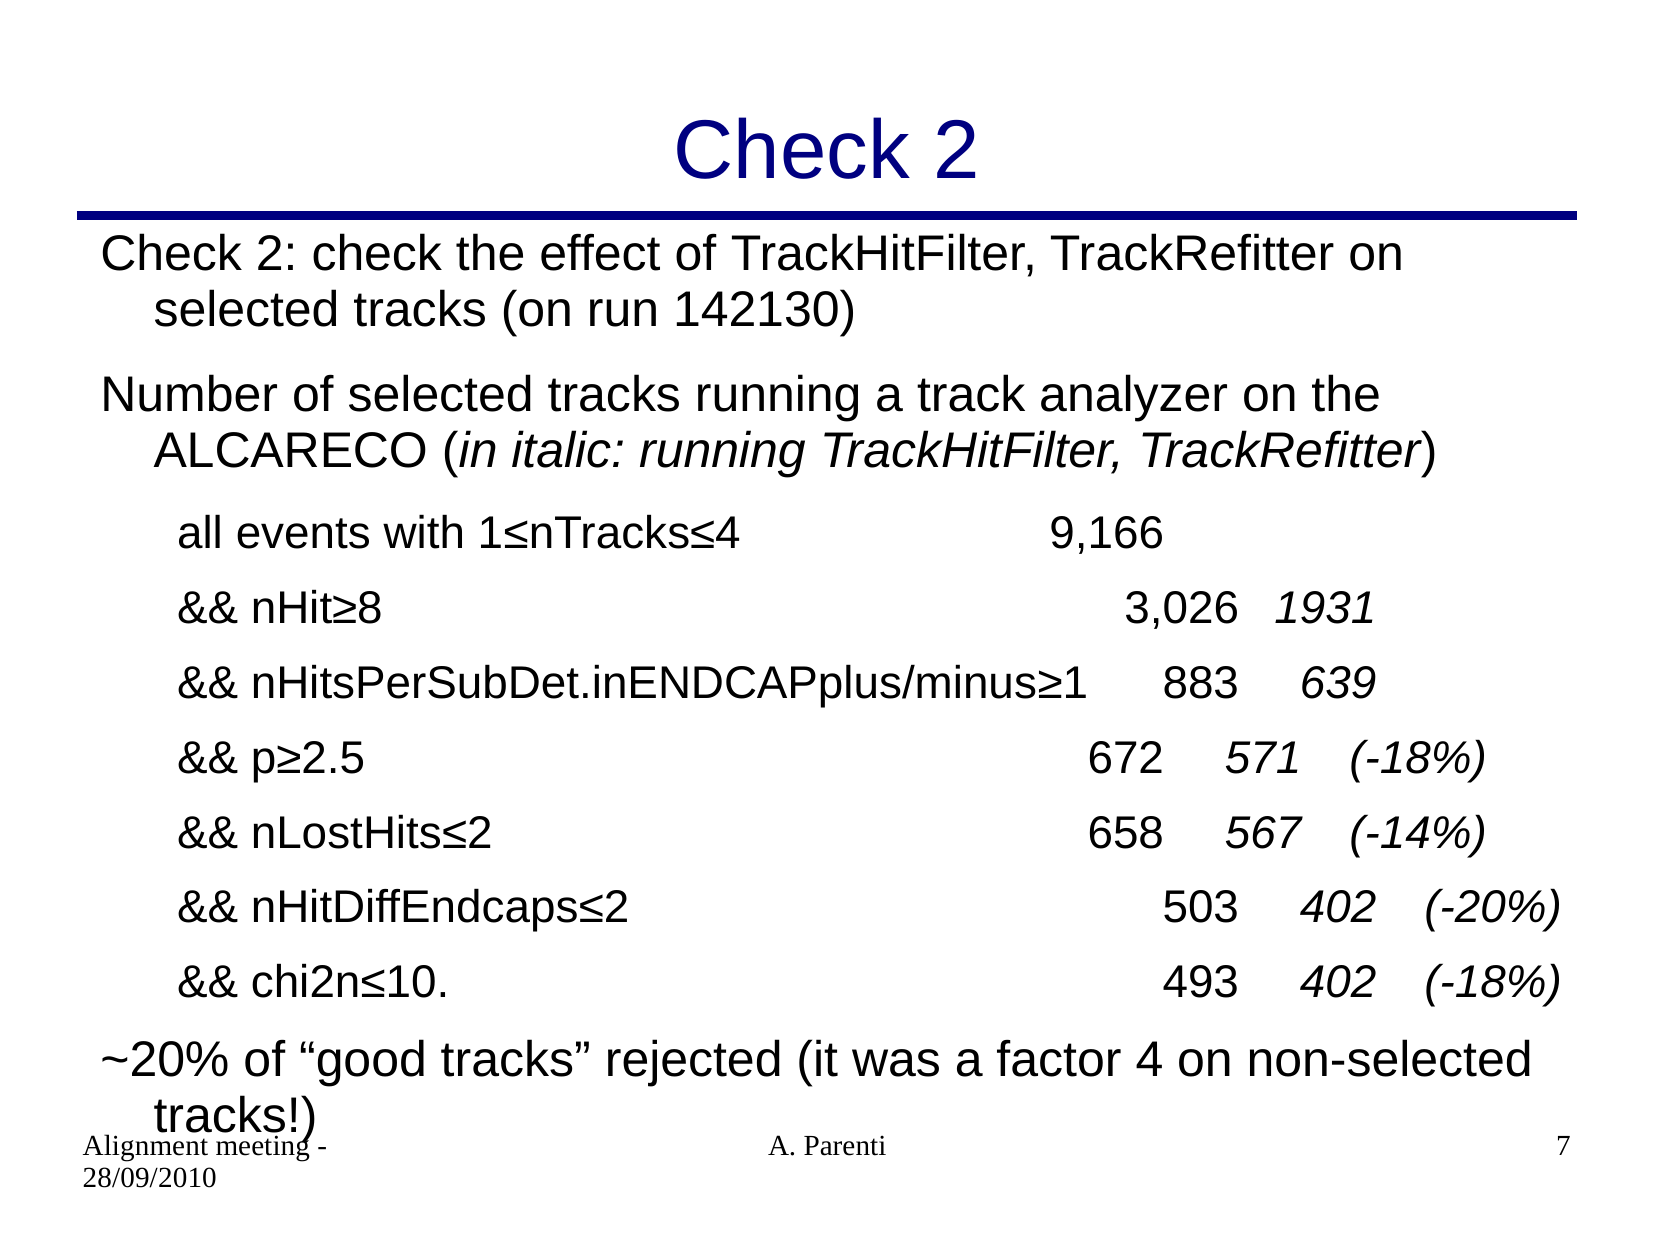

# Check 2
Check 2: check the effect of TrackHitFilter, TrackRefitter on selected tracks (on run 142130)
Number of selected tracks running a track analyzer on the ALCARECO (in italic: running TrackHitFilter, TrackRefitter)
all events with 1≤nTracks≤4					9,166
&& nHit≥8										3,026	1931
&& nHitsPerSubDet.inENDCAPplus/minus≥1	 883	 639
&& p≥2.5										 672	 571	(-18%)
&& nLostHits≤2								 658	 567	(-14%)
&& nHitDiffEndcaps≤2							 503	 402	(-20%)
&& chi2n≤10.									 493	 402	(-18%)
~20% of “good tracks” rejected (it was a factor 4 on non-selected tracks!)
7